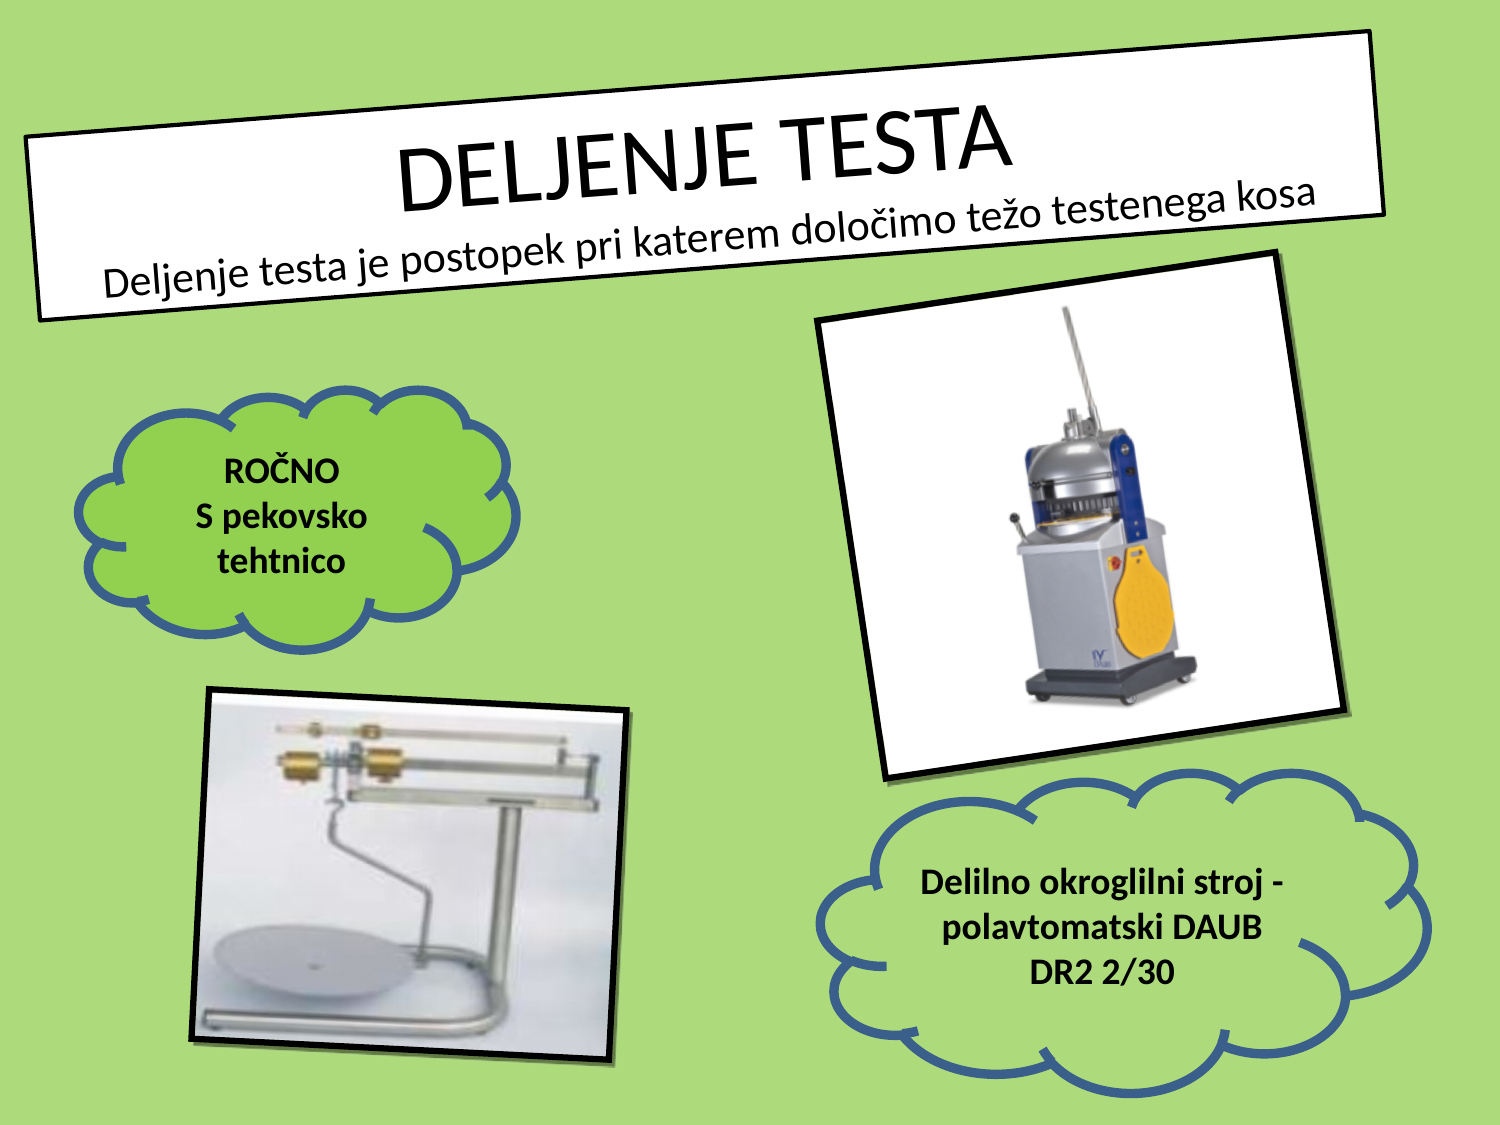

# DELJENJE TESTA Deljenje testa je postopek pri katerem določimo težo testenega kosa
ROČNO
S pekovsko tehtnico
Delilno okroglilni stroj - polavtomatski DAUB DR2 2/30